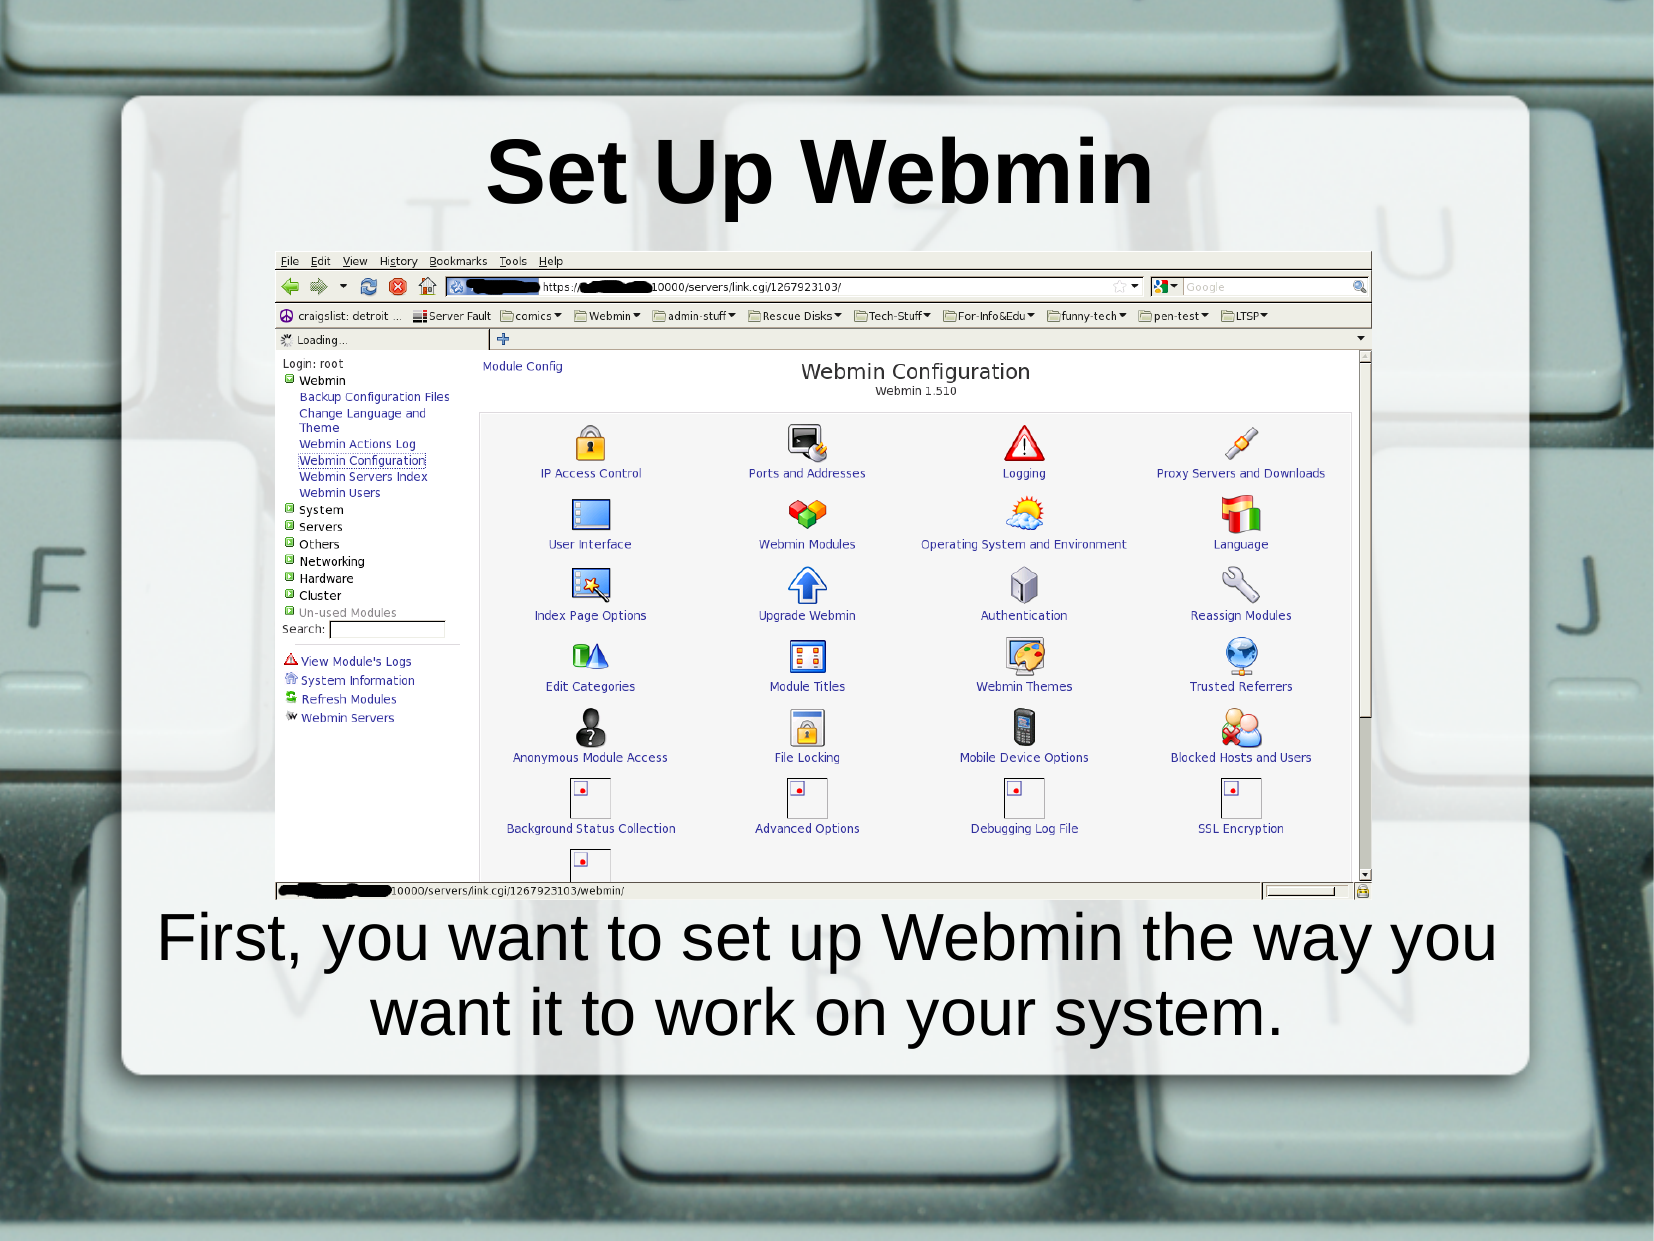

# Set Up Webmin
First, you want to set up Webmin the way you want it to work on your system.